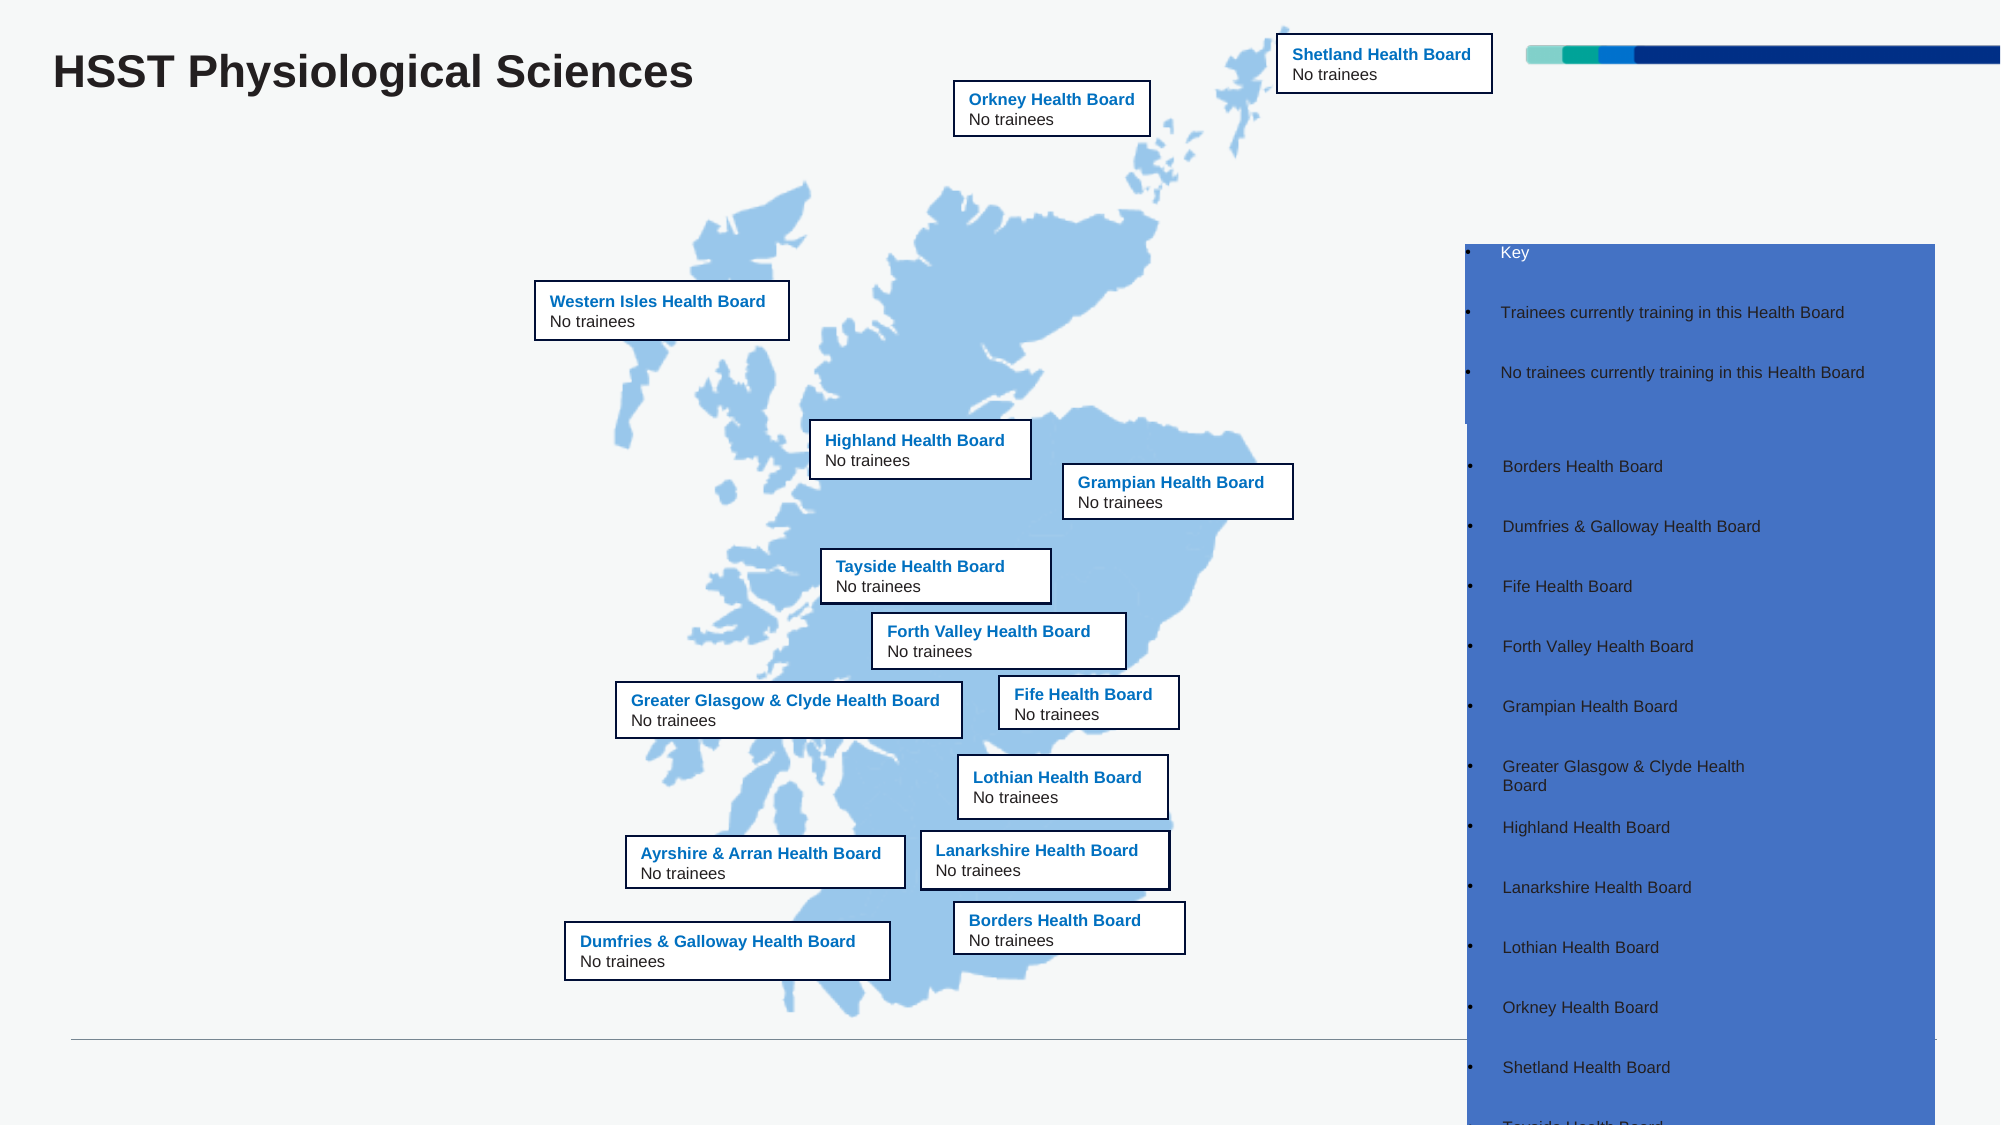

HSST Physiological Sciences
Shetland Health Board
No trainees
Orkney Health Board
No trainees
| Key | |
| --- | --- |
| Trainees currently training in this Health Board | |
| No trainees currently training in this Health Board | |
Western Isles Health Board
No trainees
| Health Board | Organisation |
| --- | --- |
| Ayrshire & Arran Health Board | |
| Borders Health Board | |
| Dumfries & Galloway Health Board | |
| Fife Health Board | |
| Forth Valley Health Board | |
| Grampian Health Board | |
| Greater Glasgow & Clyde Health Board | |
| Highland Health Board | |
| Lanarkshire Health Board | |
| Lothian Health Board | |
| Orkney Health Board | |
| Shetland Health Board | |
| Tayside Health Board | |
| Western Isles Health Board | |
Highland Health Board
No trainees
Grampian Health Board
No trainees
Tayside Health Board
No trainees
Forth Valley Health Board
No trainees
Fife Health Board
No trainees
Greater Glasgow & Clyde Health Board
No trainees
Lothian Health Board
No trainees
Lanarkshire Health Board
No trainees
Ayrshire & Arran Health Board
No trainees
Borders Health Board
No trainees
Dumfries & Galloway Health Board
No trainees